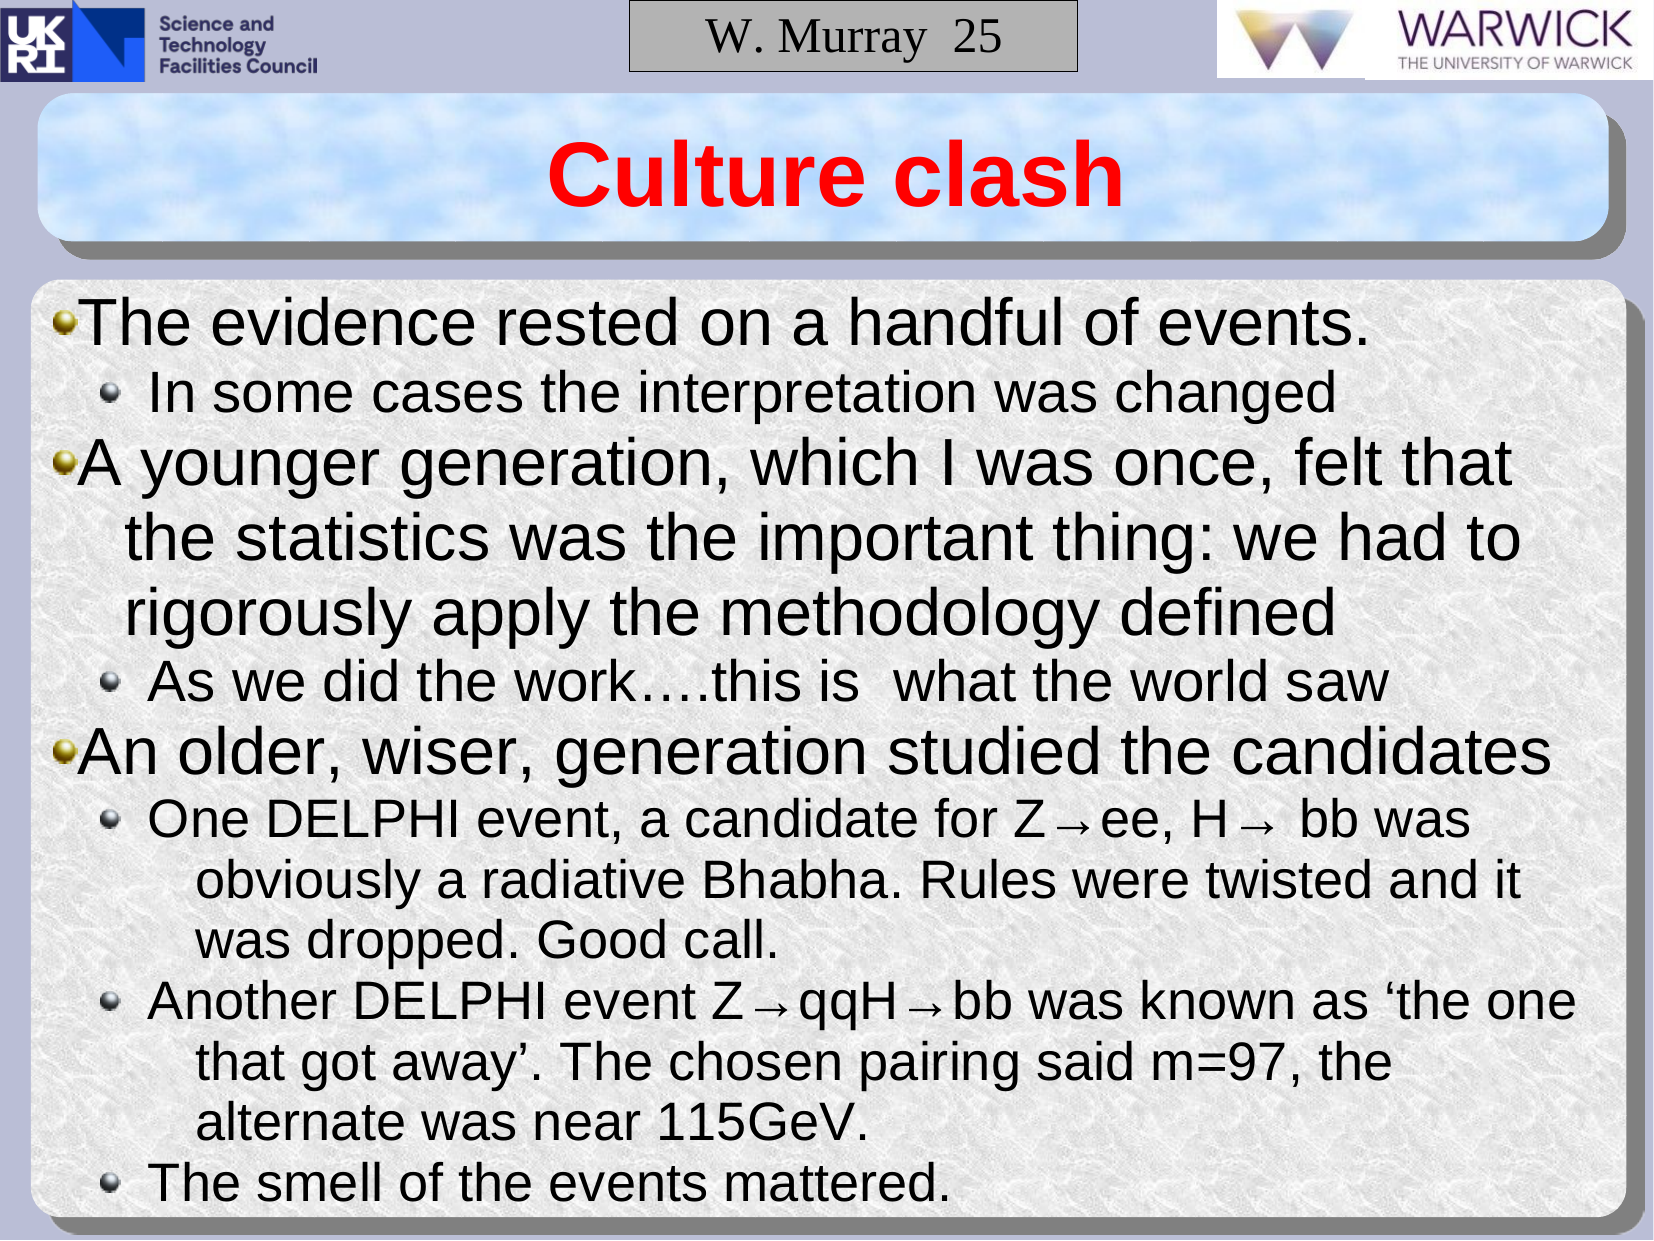

# Culture clash
The evidence rested on a handful of events.
In some cases the interpretation was changed
A younger generation, which I was once, felt that the statistics was the important thing: we had to rigorously apply the methodology defined
As we did the work….this is what the world saw
An older, wiser, generation studied the candidates
One DELPHI event, a candidate for Z→ee, H→ bb was obviously a radiative Bhabha. Rules were twisted and it was dropped. Good call.
Another DELPHI event Z→qqH→bb was known as ‘the one that got away’. The chosen pairing said m=97, the alternate was near 115GeV.
The smell of the events mattered.